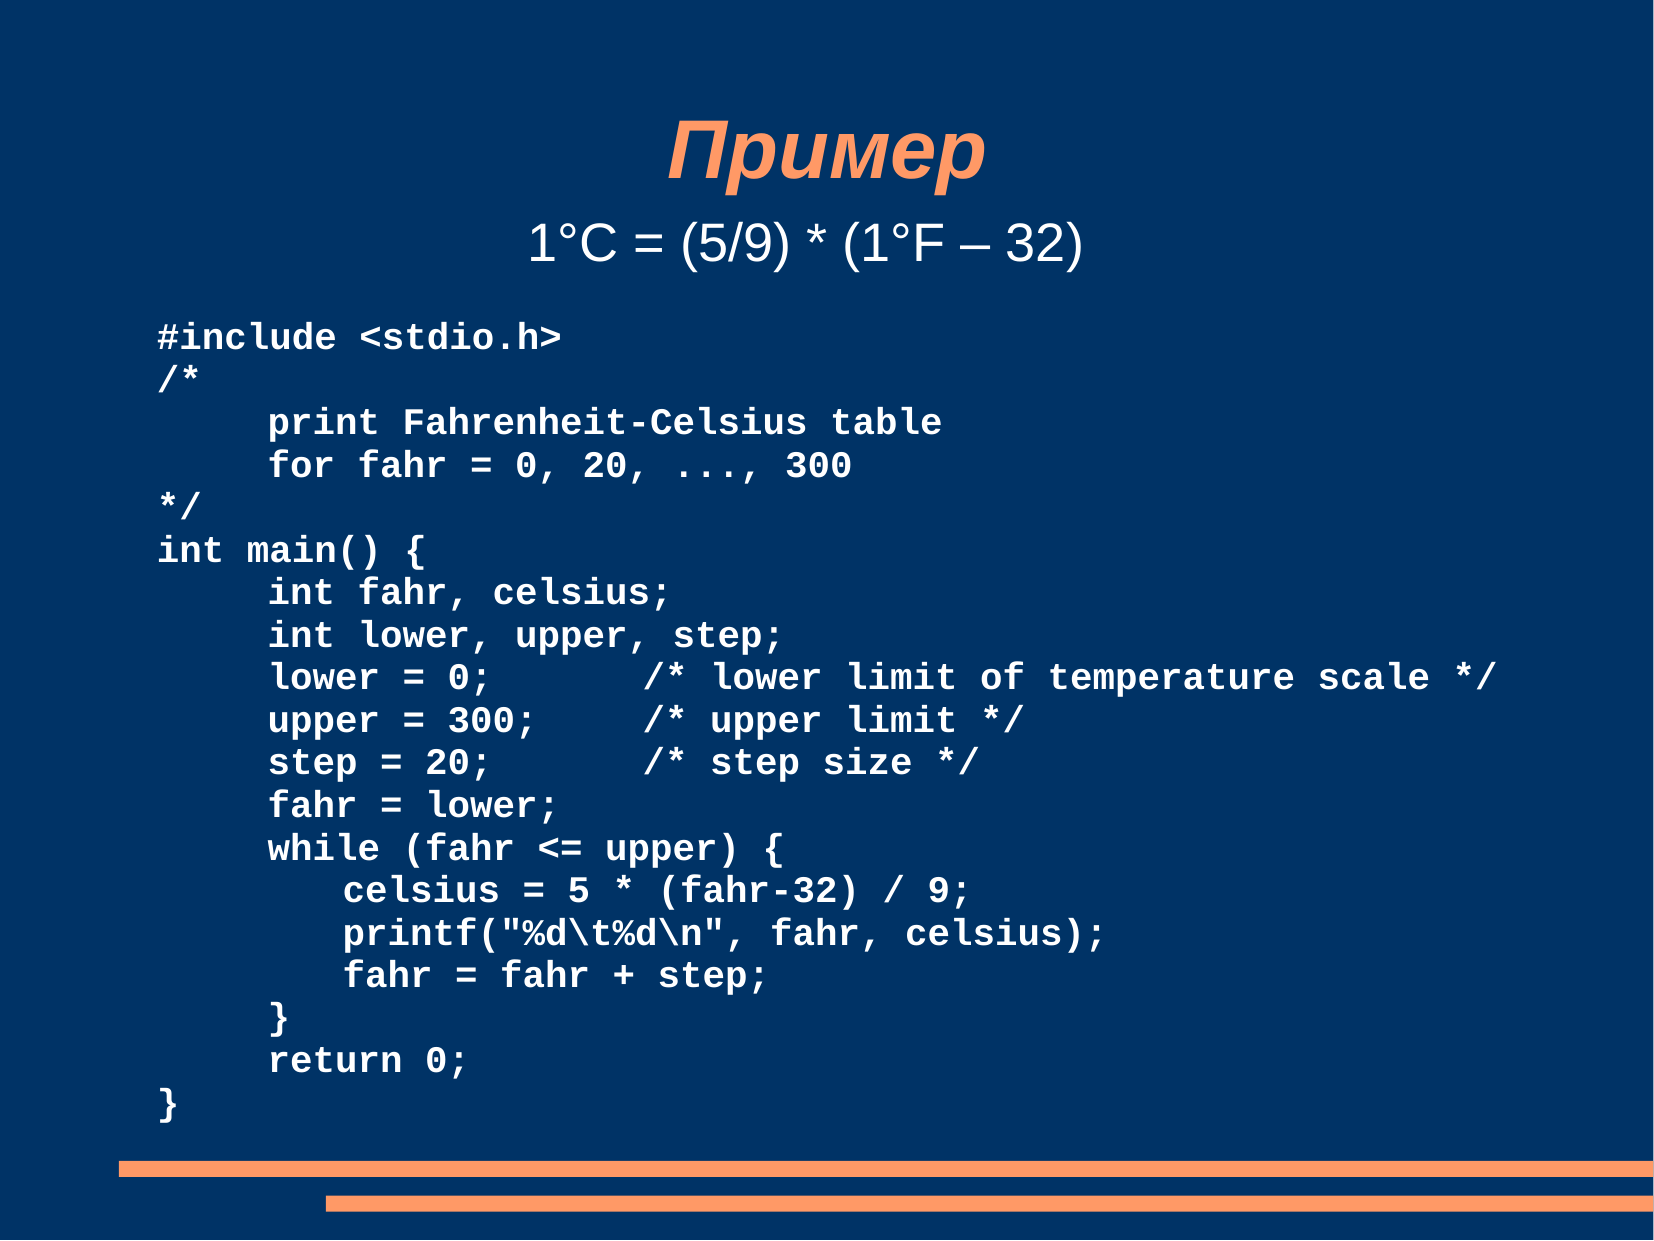

# Пример
1°С = (5/9) * (1°F – 32)
#include <stdio.h>
/*
	print Fahrenheit-Celsius table
	for fahr = 0, 20, ..., 300
*/
int main() {
	int fahr, celsius;
	int lower, upper, step;
	lower = 0; 		/* lower limit of temperature scale */
	upper = 300; 		/* upper limit */
	step = 20; 		/* step size */
	fahr = lower;
	while (fahr <= upper) {
		celsius = 5 * (fahr-32) / 9;
		printf("%d\t%d\n", fahr, celsius);
		fahr = fahr + step;
	}
	return 0;
}